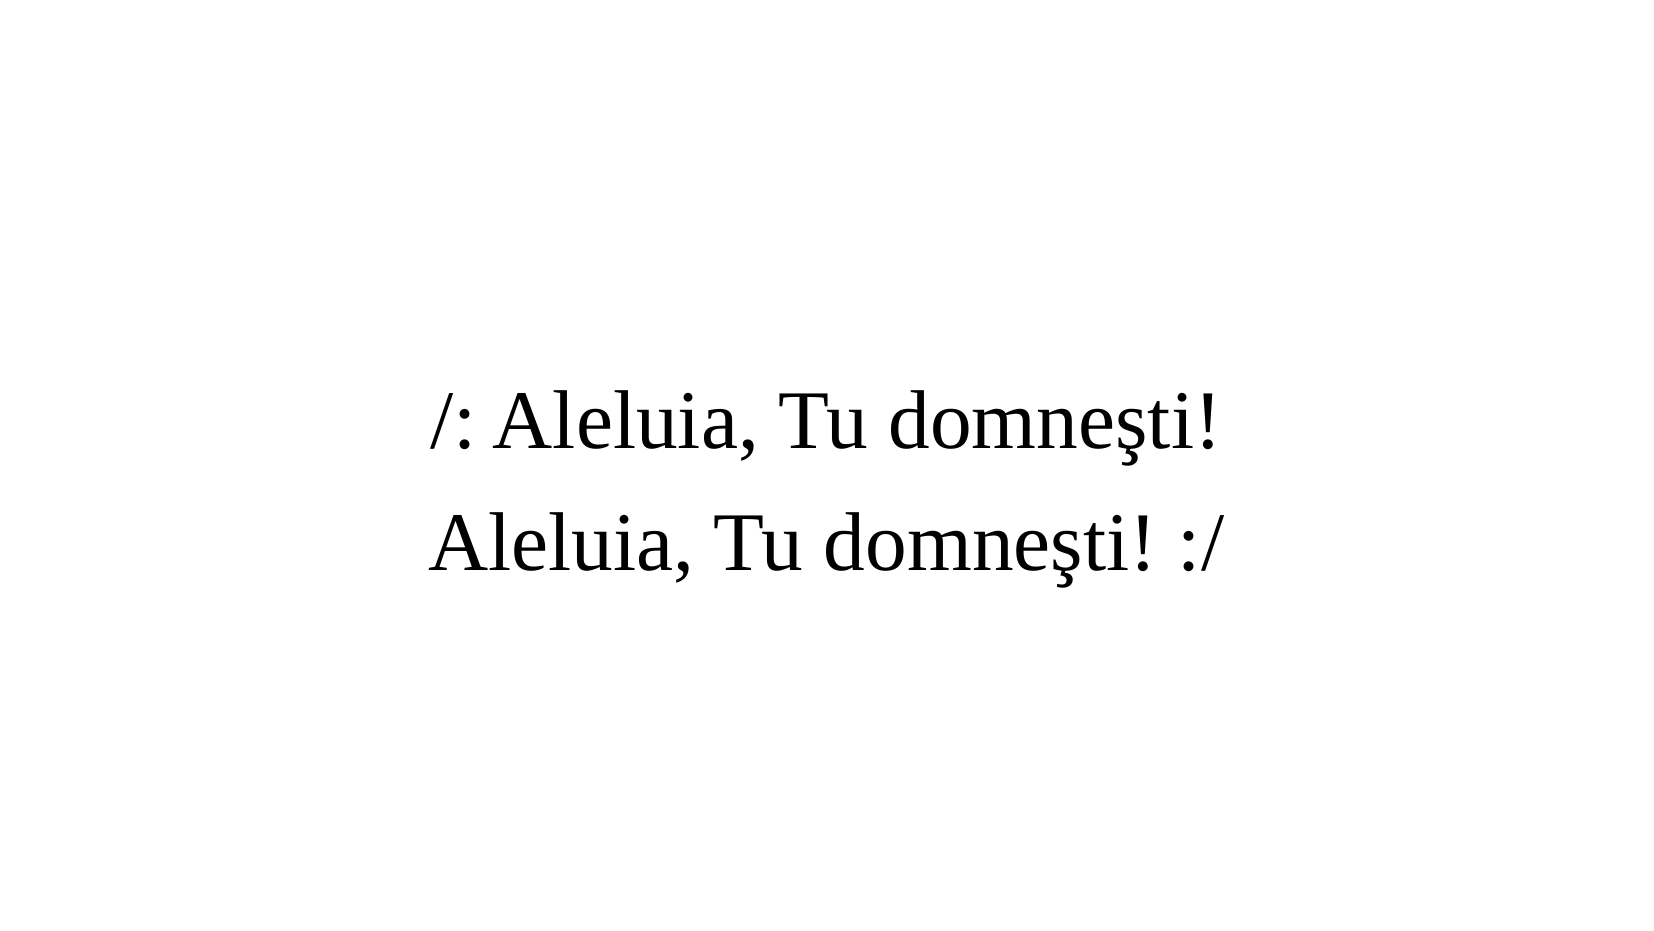

# /: Aleluia, Tu domneşti!
Aleluia, Tu domneşti! :/